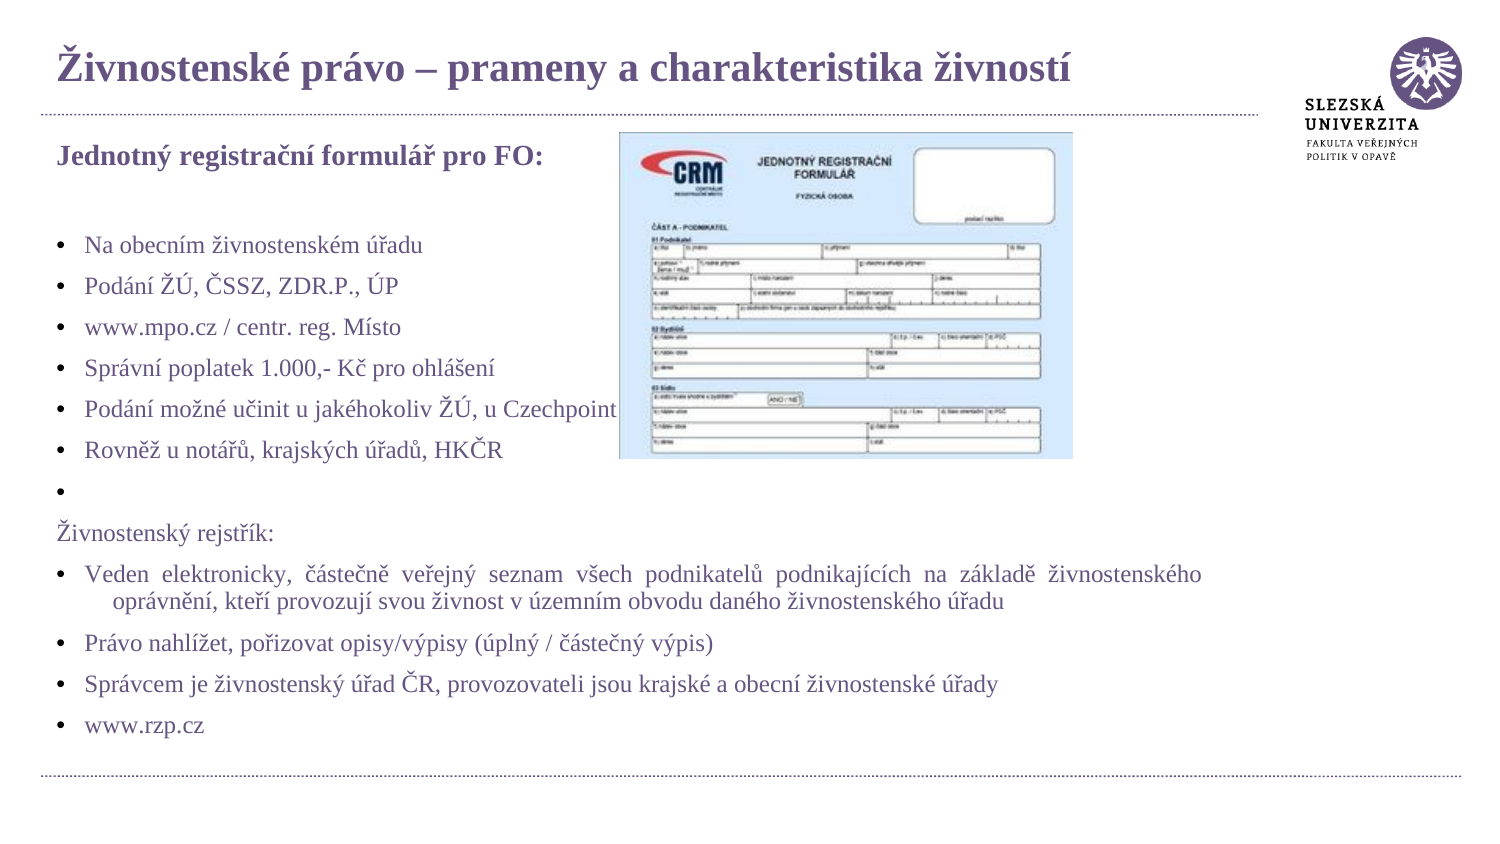

# Živnostenské právo – prameny a charakteristika živností
Jednotný registrační formulář pro FO:
Na obecním živnostenském úřadu
Podání ŽÚ, ČSSZ, ZDR.P., ÚP
www.mpo.cz / centr. reg. Místo
Správní poplatek 1.000,- Kč pro ohlášení
Podání možné učinit u jakéhokoliv ŽÚ, u Czechpoint
Rovněž u notářů, krajských úřadů, HKČR
Živnostenský rejstřík:
Veden elektronicky, částečně veřejný seznam všech podnikatelů podnikajících na základě živnostenského oprávnění, kteří provozují svou živnost v územním obvodu daného živnostenského úřadu
Právo nahlížet, pořizovat opisy/výpisy (úplný / částečný výpis)
Správcem je živnostenský úřad ČR, provozovateli jsou krajské a obecní živnostenské úřady
www.rzp.cz